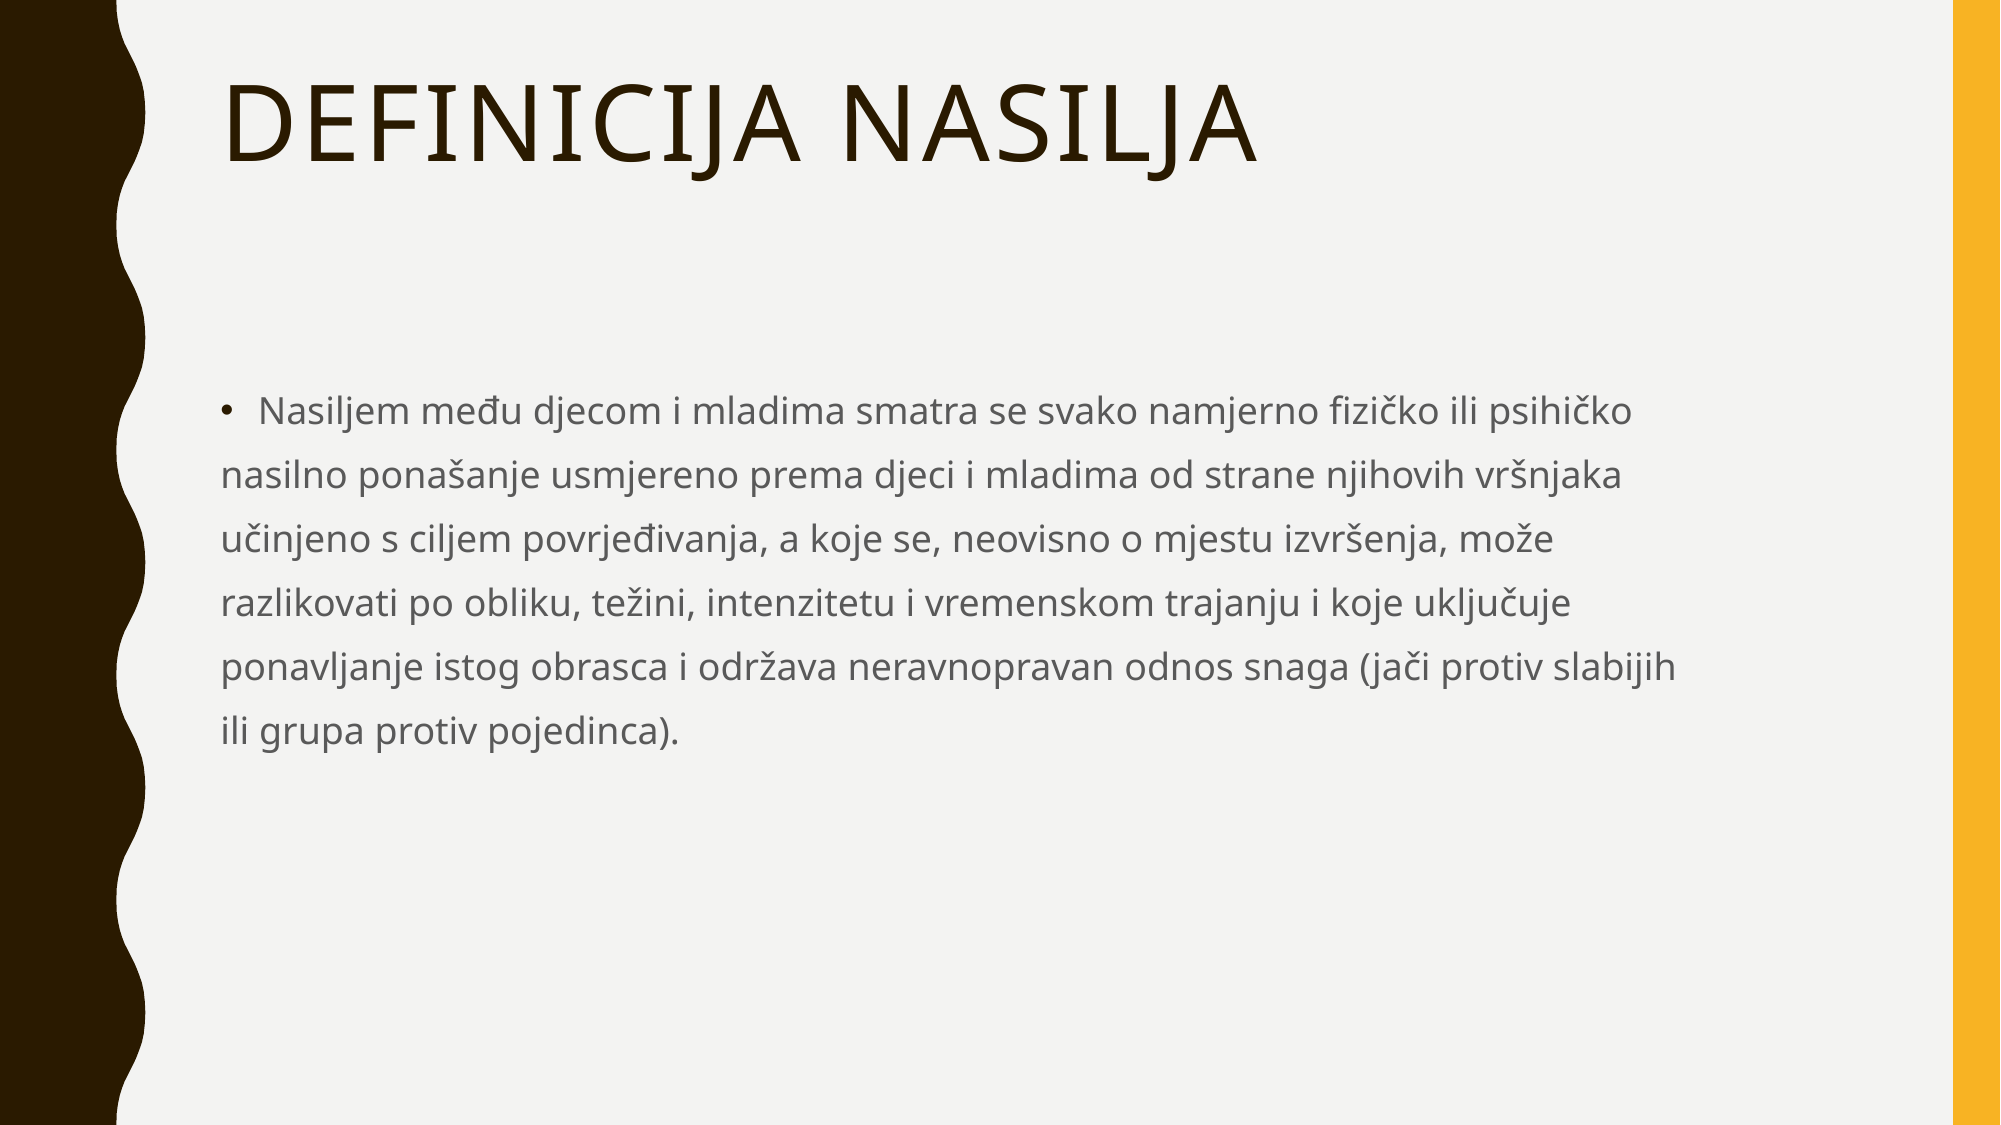

# DEFINICIJA NASILJA
Nasiljem među djecom i mladima smatra se svako namjerno fizičko ili psihičko
nasilno ponašanje usmjereno prema djeci i mladima od strane njihovih vršnjaka
učinjeno s ciljem povrjeđivanja, a koje se, neovisno o mjestu izvršenja, može
razlikovati po obliku, težini, intenzitetu i vremenskom trajanju i koje uključuje
ponavljanje istog obrasca i održava neravnopravan odnos snaga (jači protiv slabijih
ili grupa protiv pojedinca).